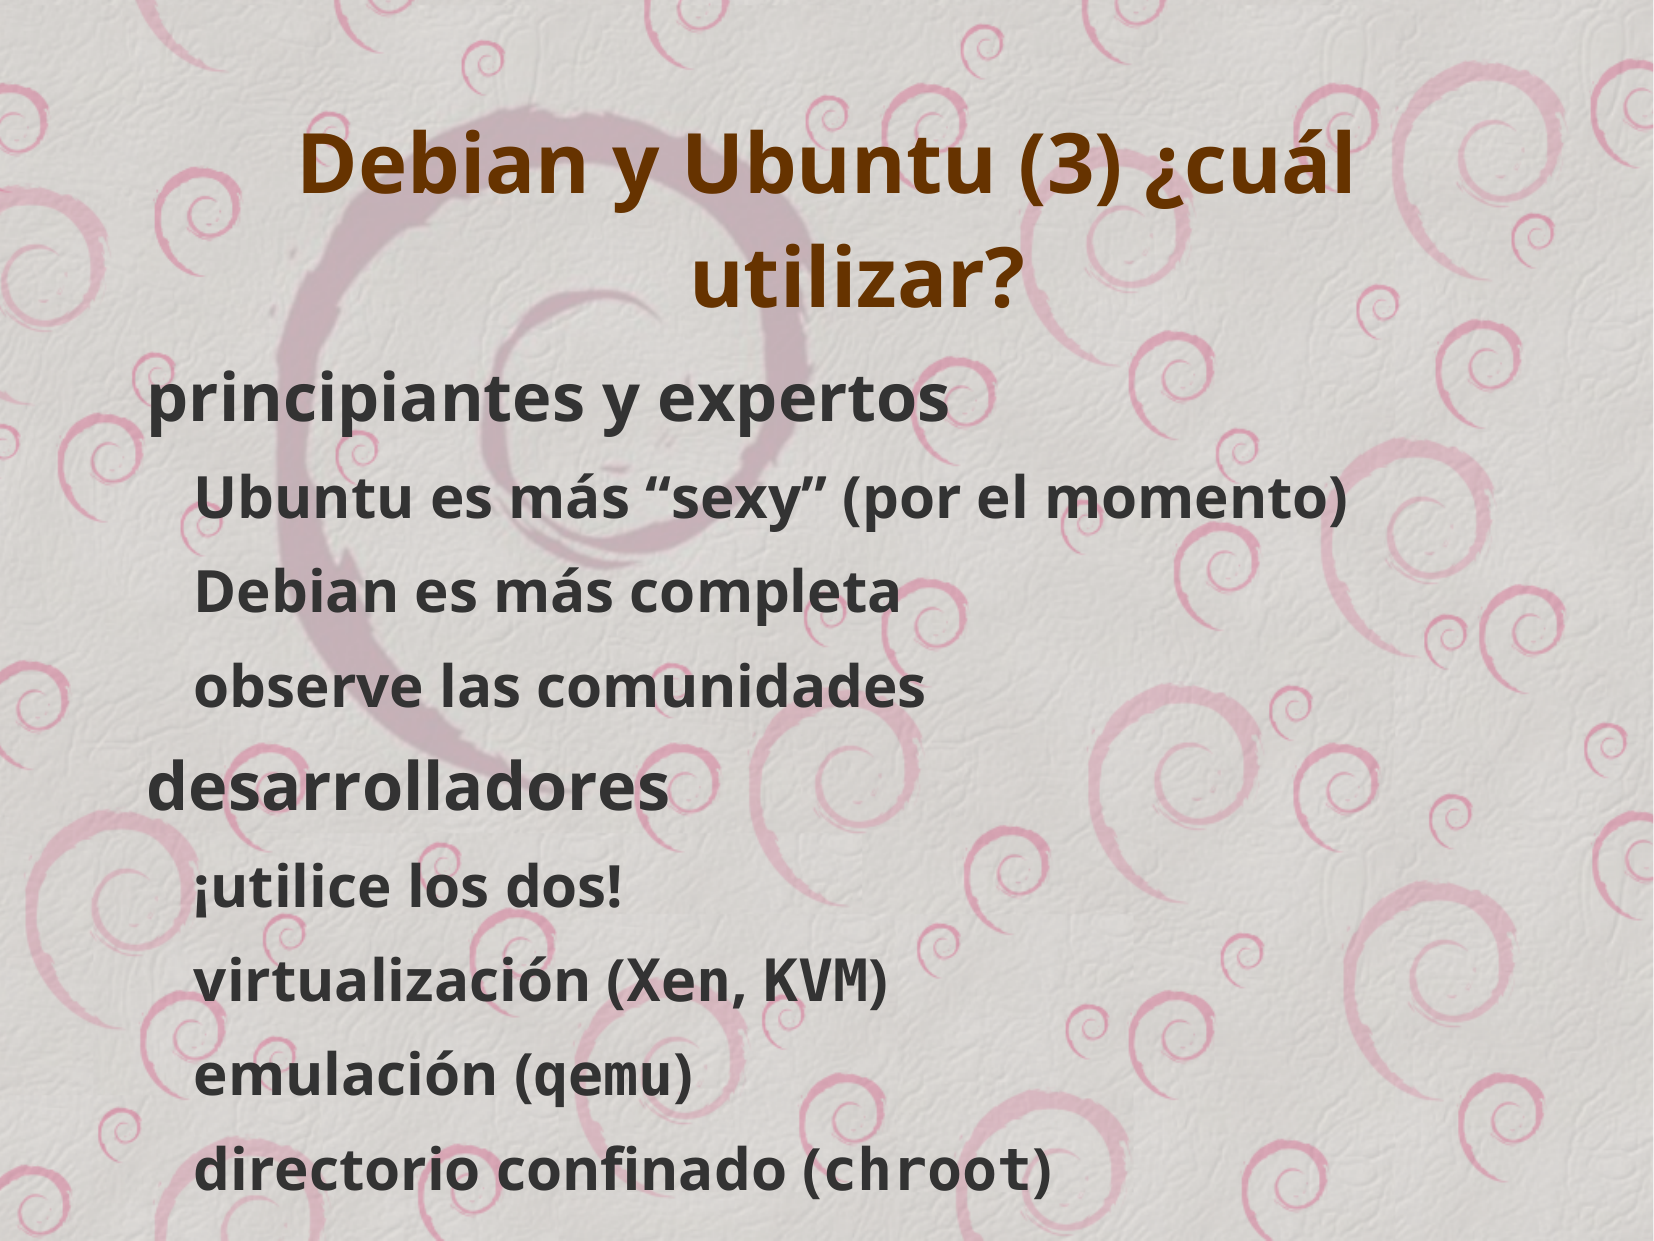

# Debian y Ubuntu (3) ¿cuál utilizar?
principiantes y expertos
Ubuntu es más “sexy” (por el momento)
Debian es más completa
observe las comunidades
desarrolladores
¡utilice los dos!
virtualización (Xen, KVM)
emulación (qemu)
directorio confinado (chroot)